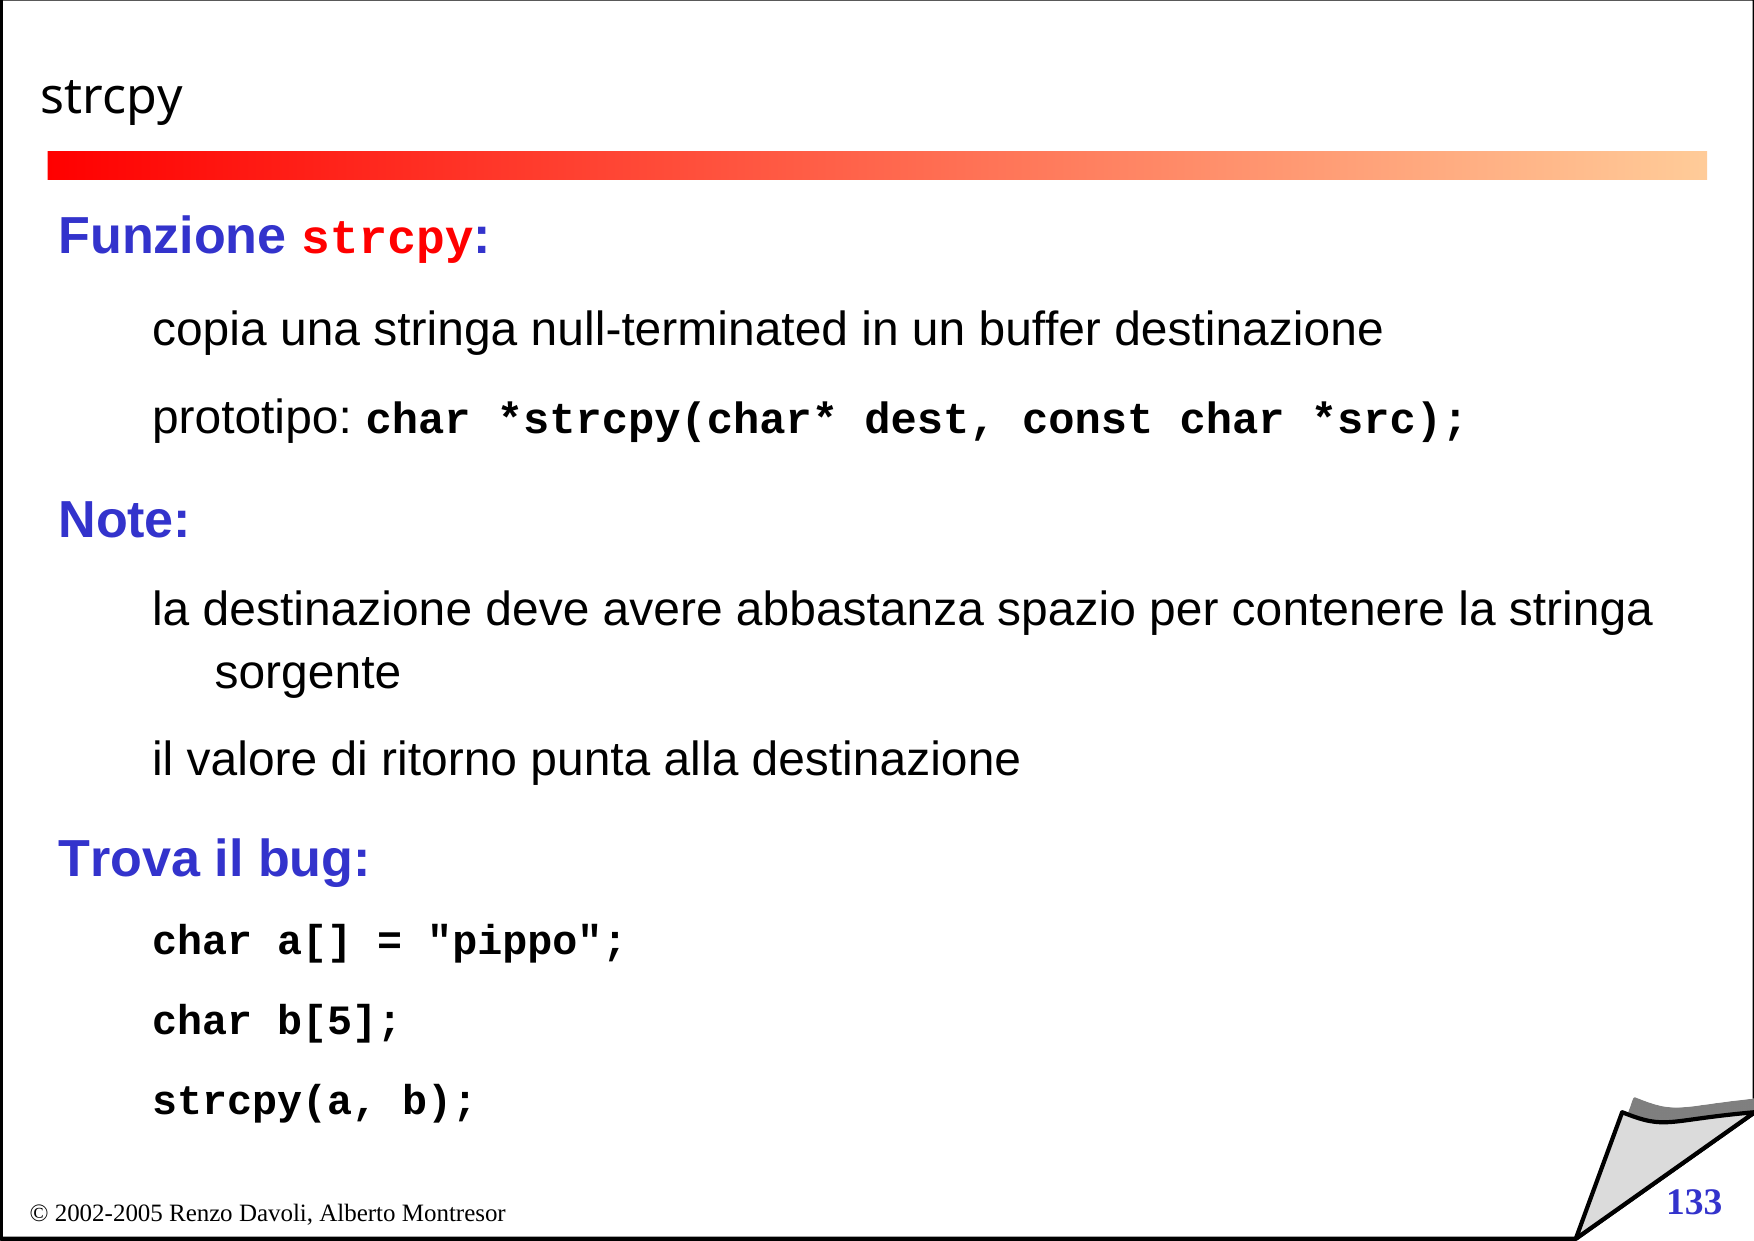

# strcpy
Funzione strcpy:
copia una stringa null-terminated in un buffer destinazione
prototipo: char *strcpy(char* dest, const char *src);
Note:
la destinazione deve avere abbastanza spazio per contenere la stringa sorgente
il valore di ritorno punta alla destinazione
Trova il bug:
char a[] = "pippo";
char b[5];
strcpy(a, b);